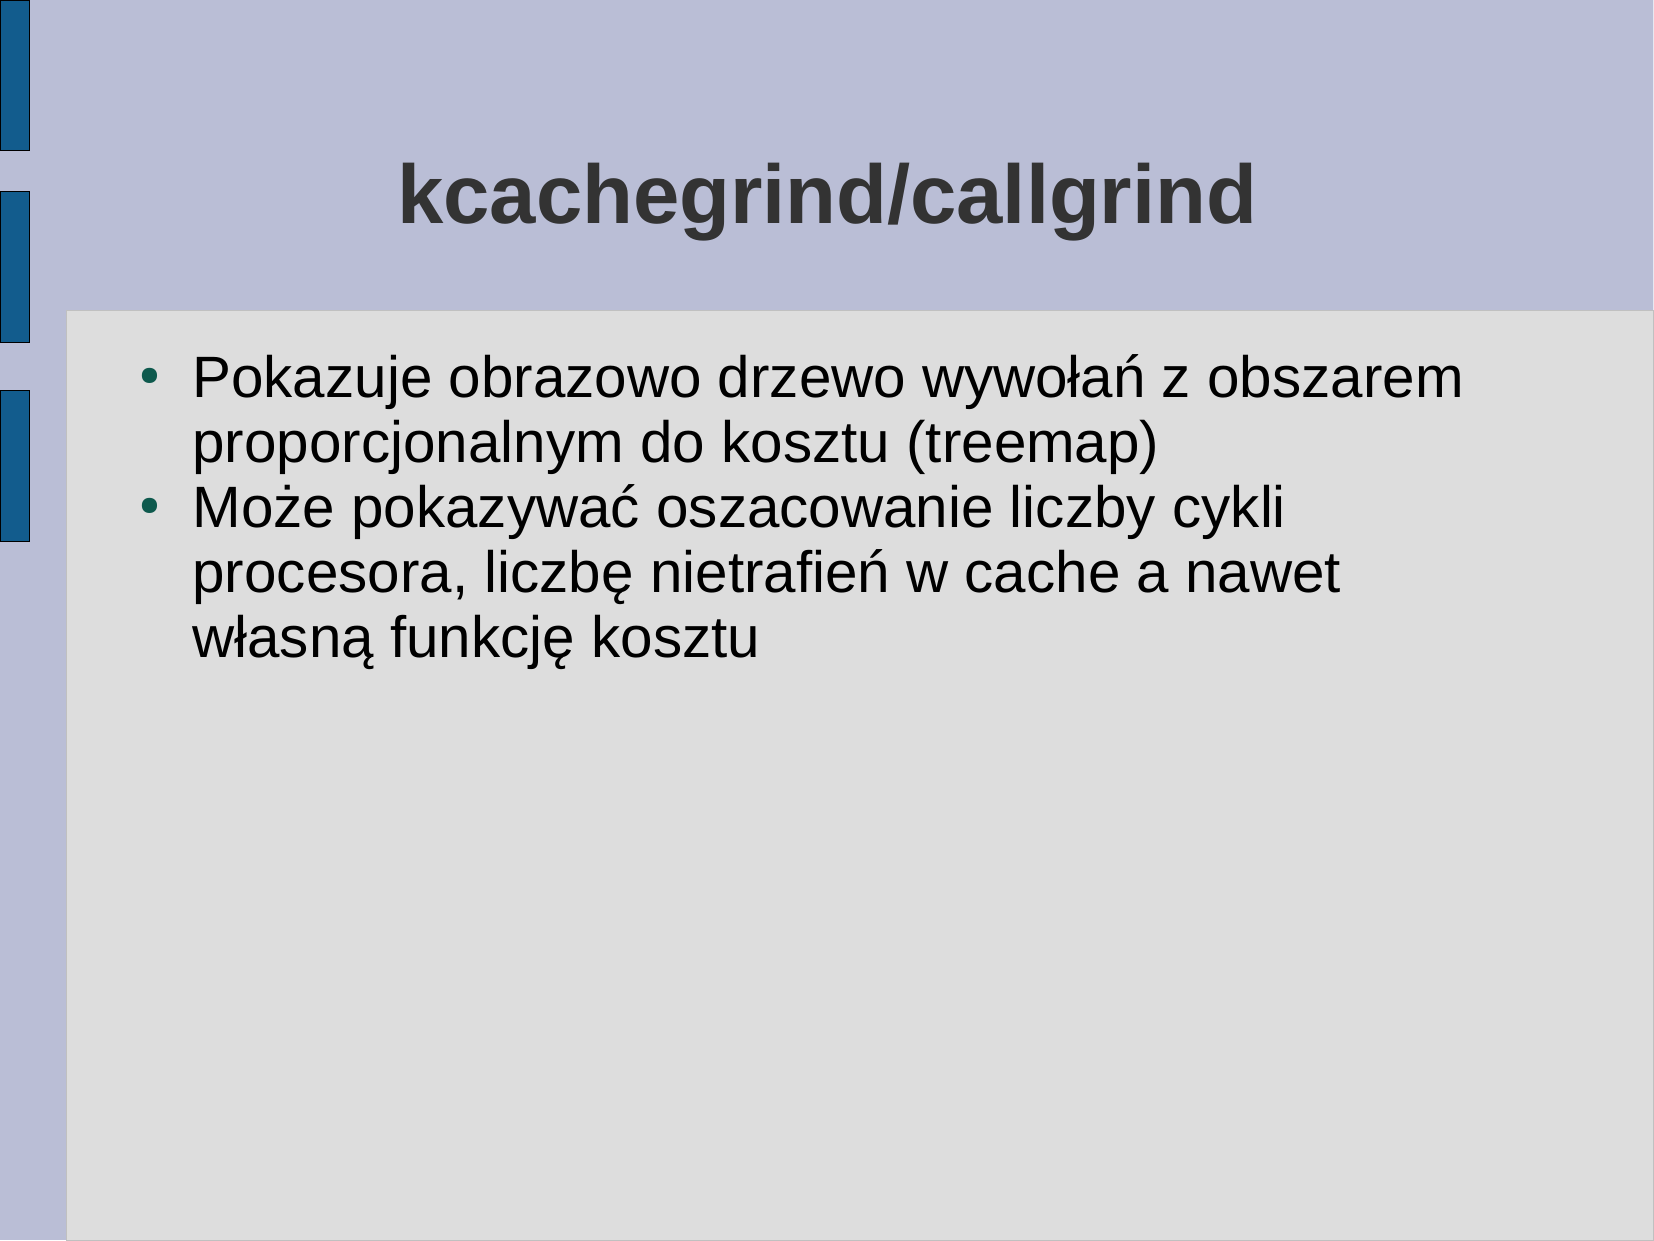

# kcachegrind/callgrind
Pokazuje obrazowo drzewo wywołań z obszarem proporcjonalnym do kosztu (treemap)
Może pokazywać oszacowanie liczby cykli procesora, liczbę nietrafień w cache a nawet własną funkcję kosztu